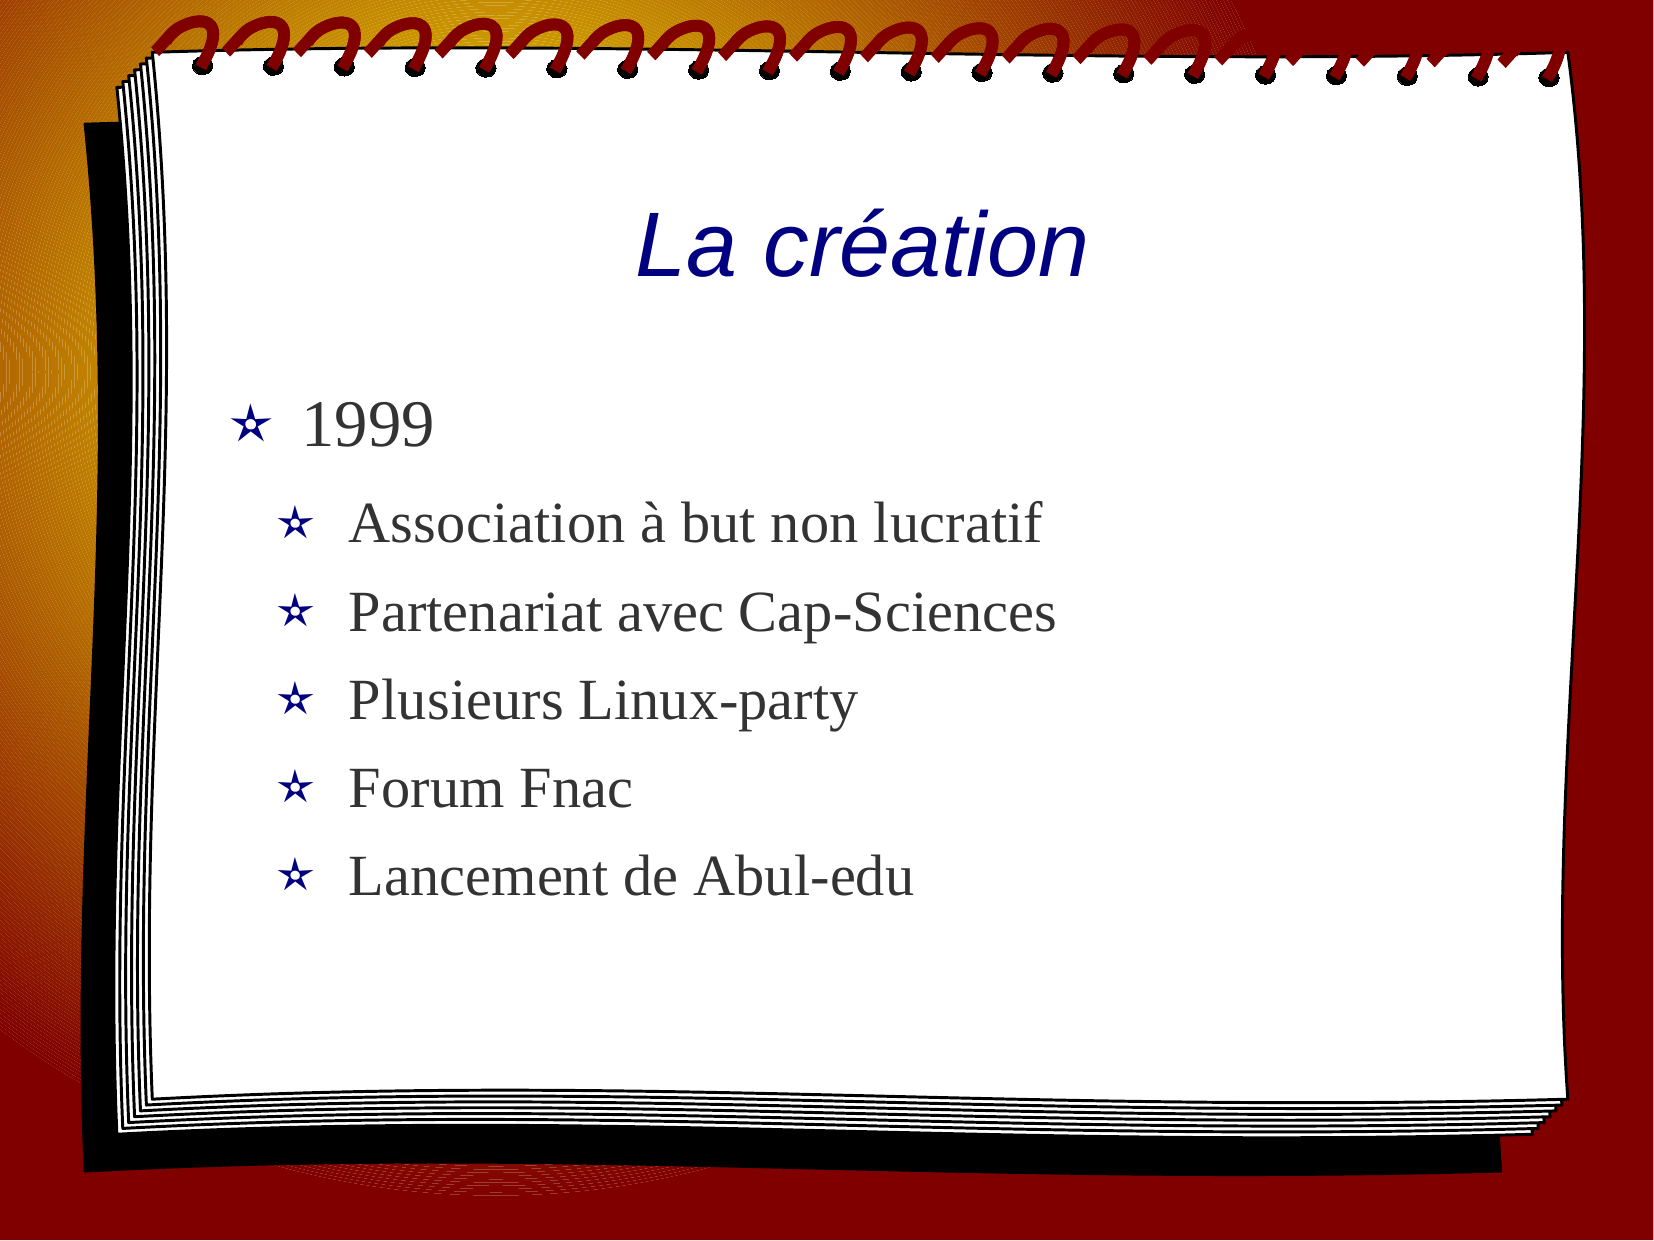

# La création
1999
Association à but non lucratif
Partenariat avec Cap-Sciences
Plusieurs Linux-party
Forum Fnac
Lancement de Abul-edu